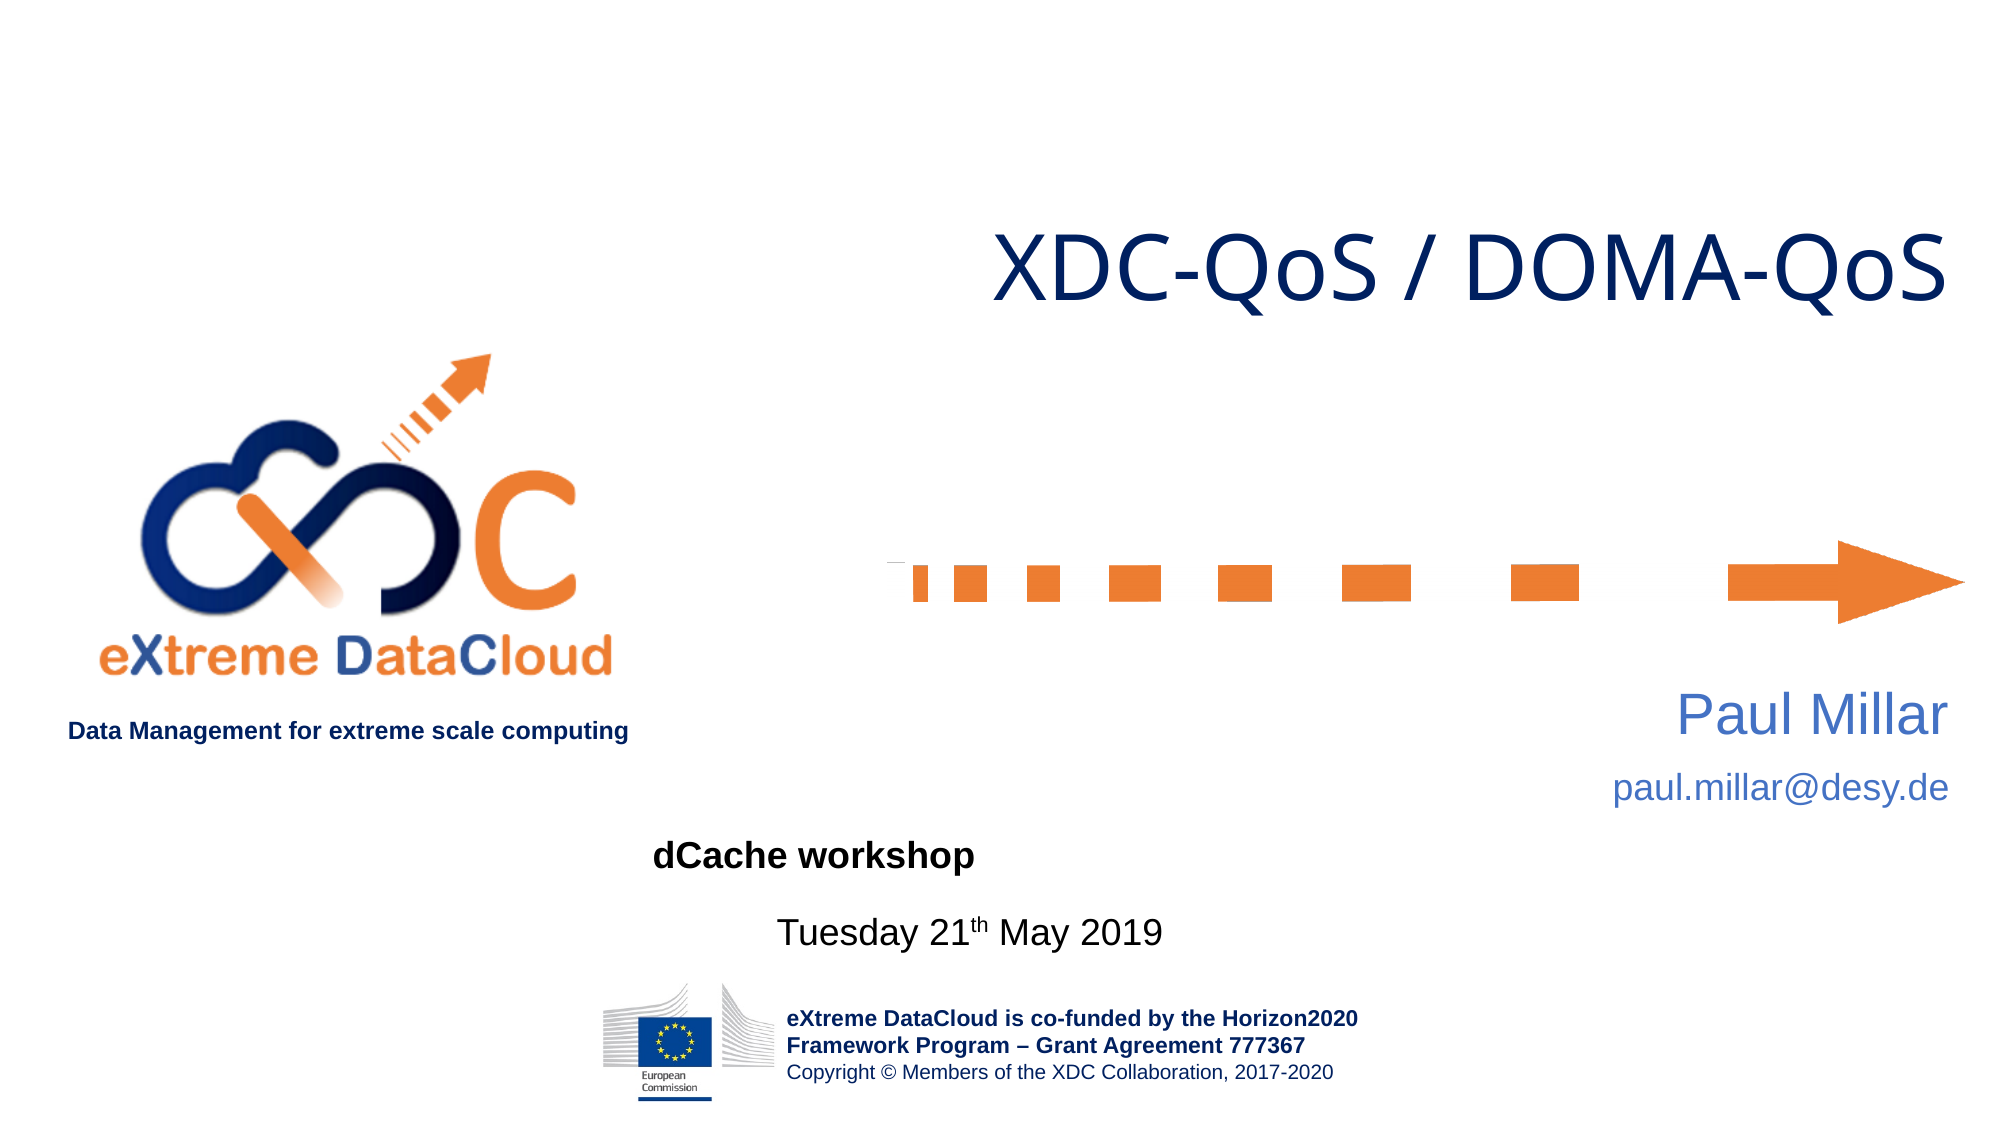

# XDC-QoS / DOMA-QoS
Paul Millar
paul.millar@desy.de
dCache workshop
Tuesday 21th May 2019